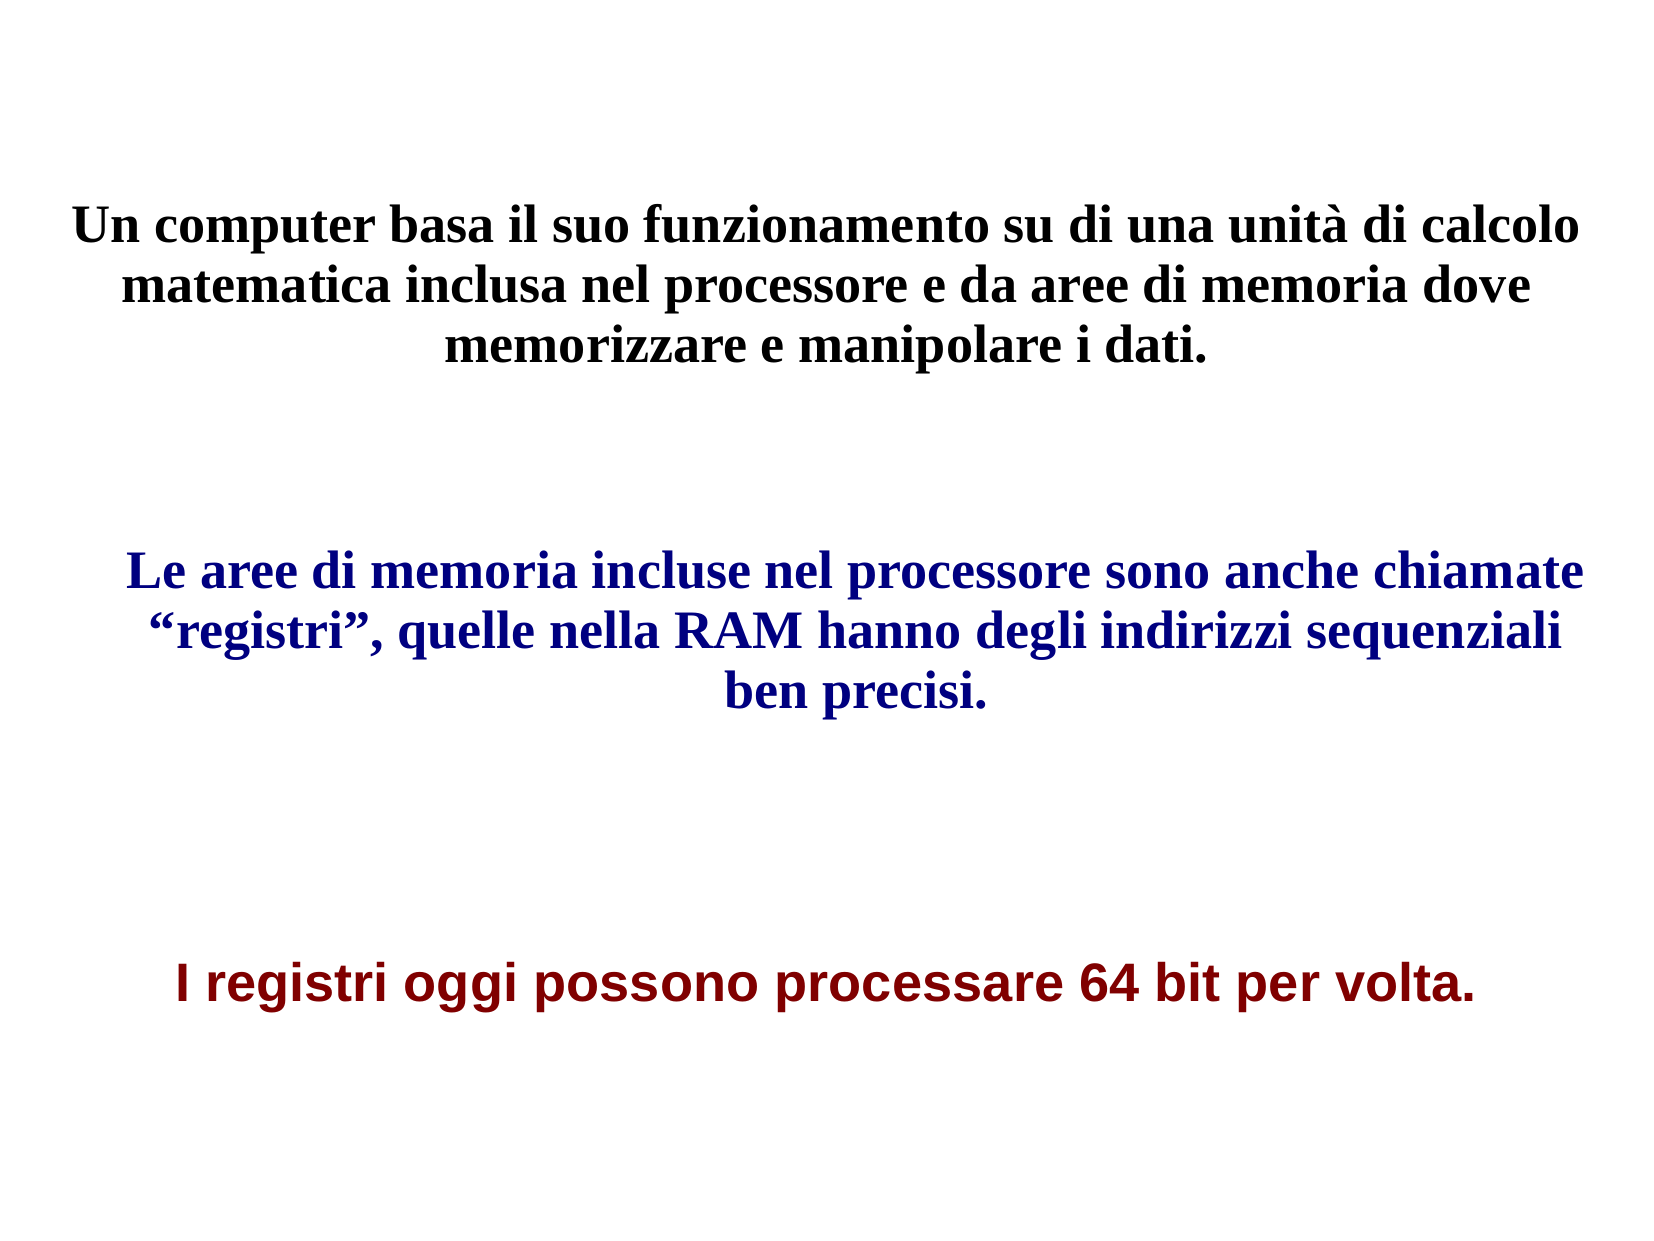

Un computer basa il suo funzionamento su di una unità di calcolo matematica inclusa nel processore e da aree di memoria dove memorizzare e manipolare i dati.
Le aree di memoria incluse nel processore sono anche chiamate “registri”, quelle nella RAM hanno degli indirizzi sequenziali ben precisi.
I registri oggi possono processare 64 bit per volta.